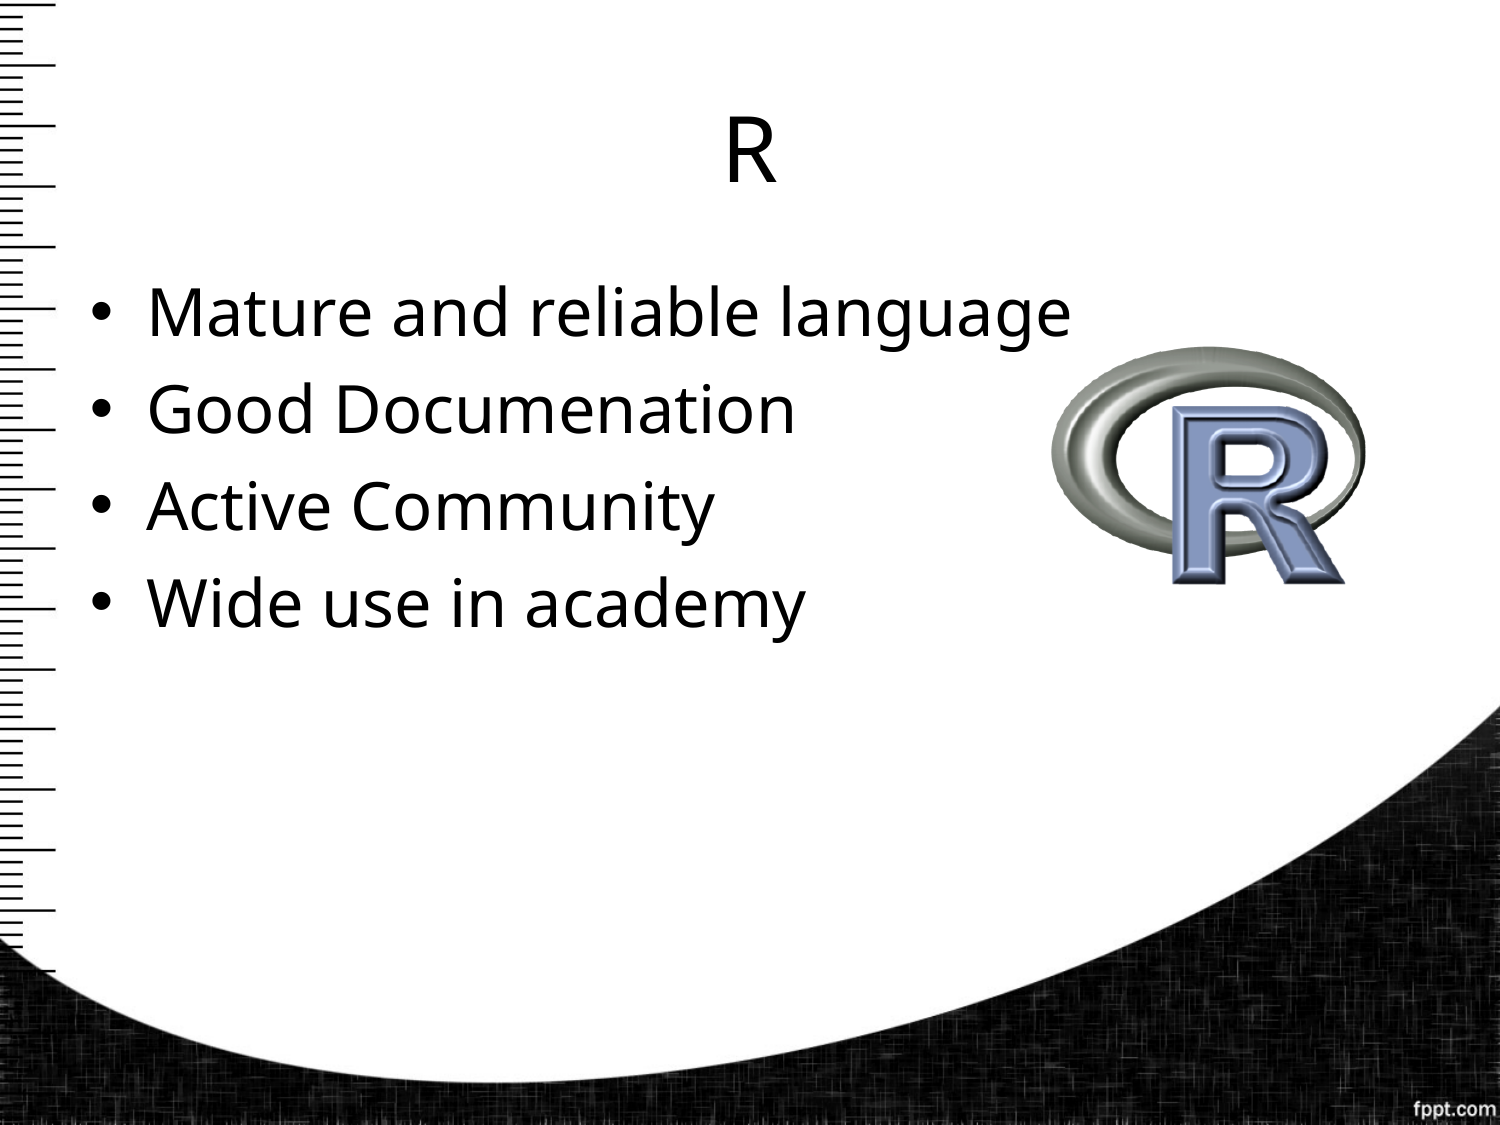

# R
Mature and reliable language
Good Documenation
Active Community
Wide use in academy